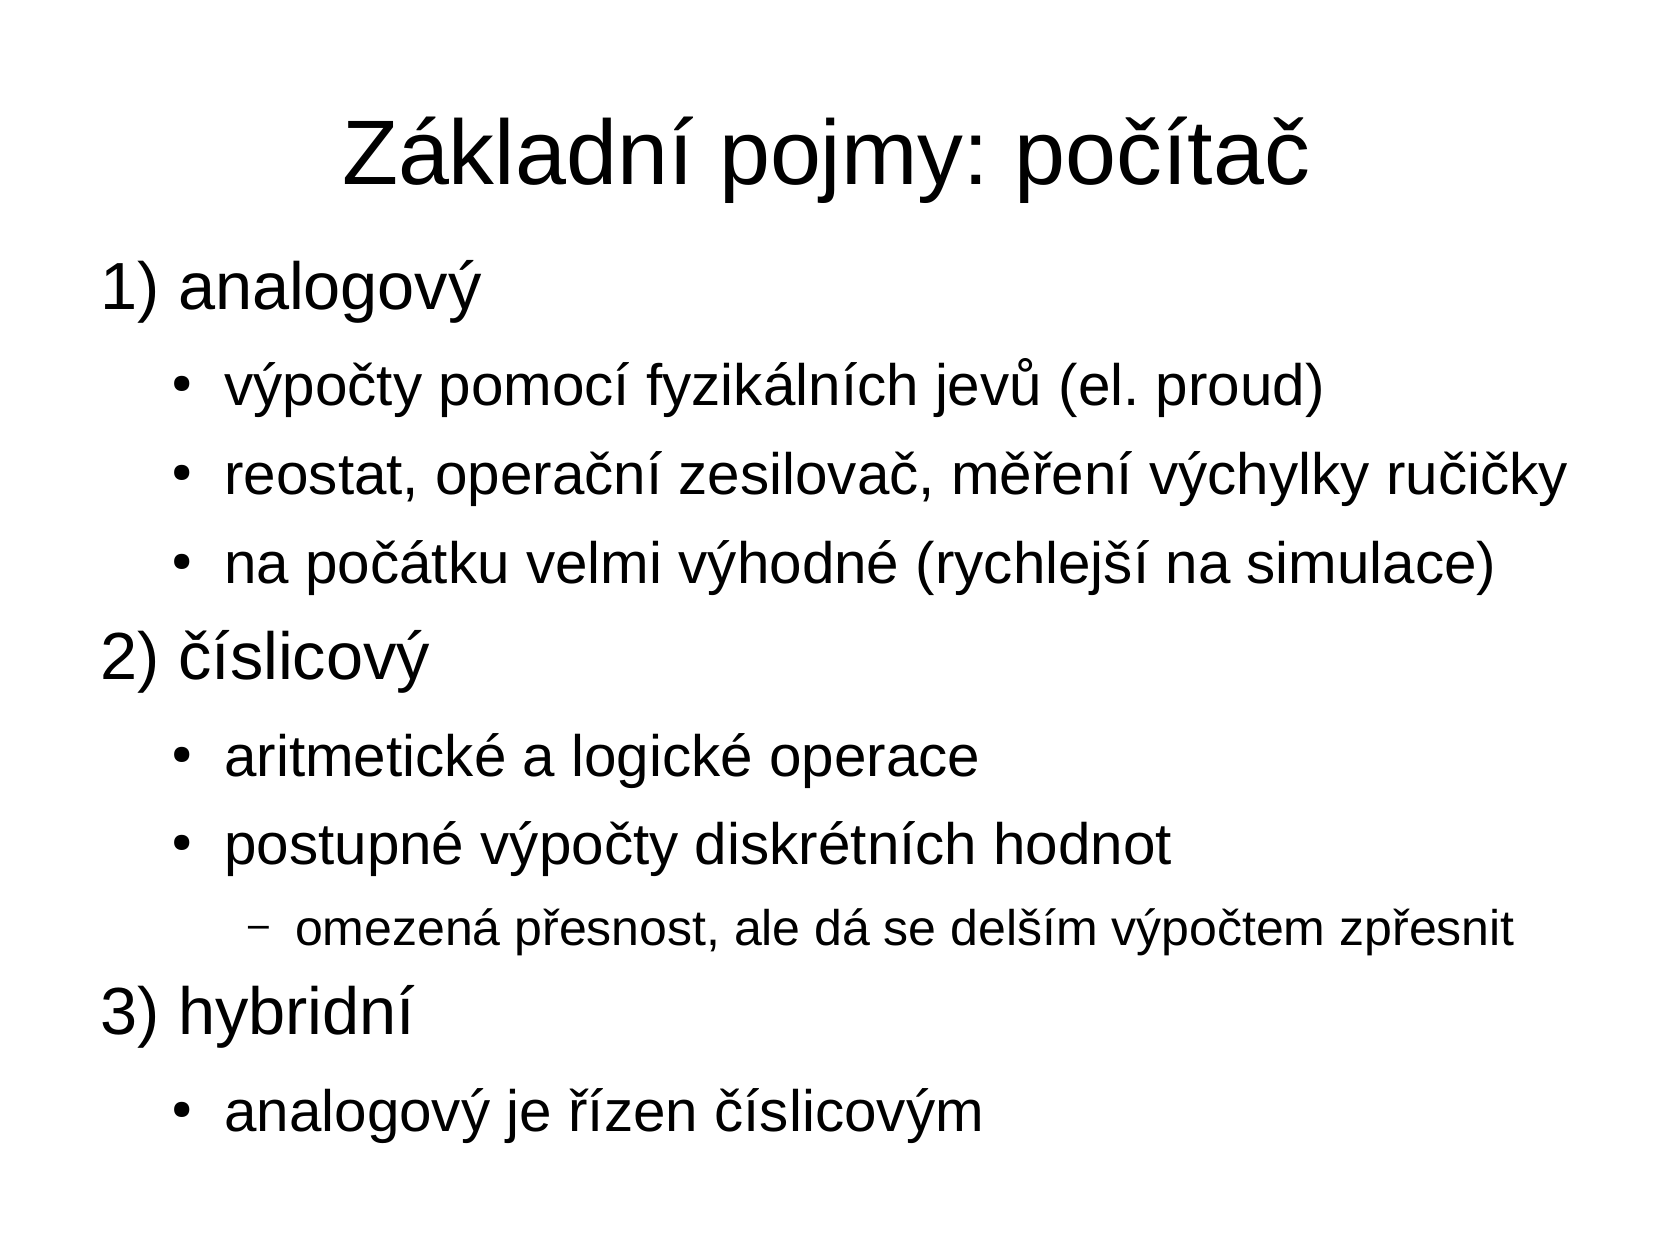

# Základní pojmy: počítač
 analogový
výpočty pomocí fyzikálních jevů (el. proud)
reostat, operační zesilovač, měření výchylky ručičky
na počátku velmi výhodné (rychlejší na simulace)
 číslicový
aritmetické a logické operace
postupné výpočty diskrétních hodnot
omezená přesnost, ale dá se delším výpočtem zpřesnit
 hybridní
analogový je řízen číslicovým